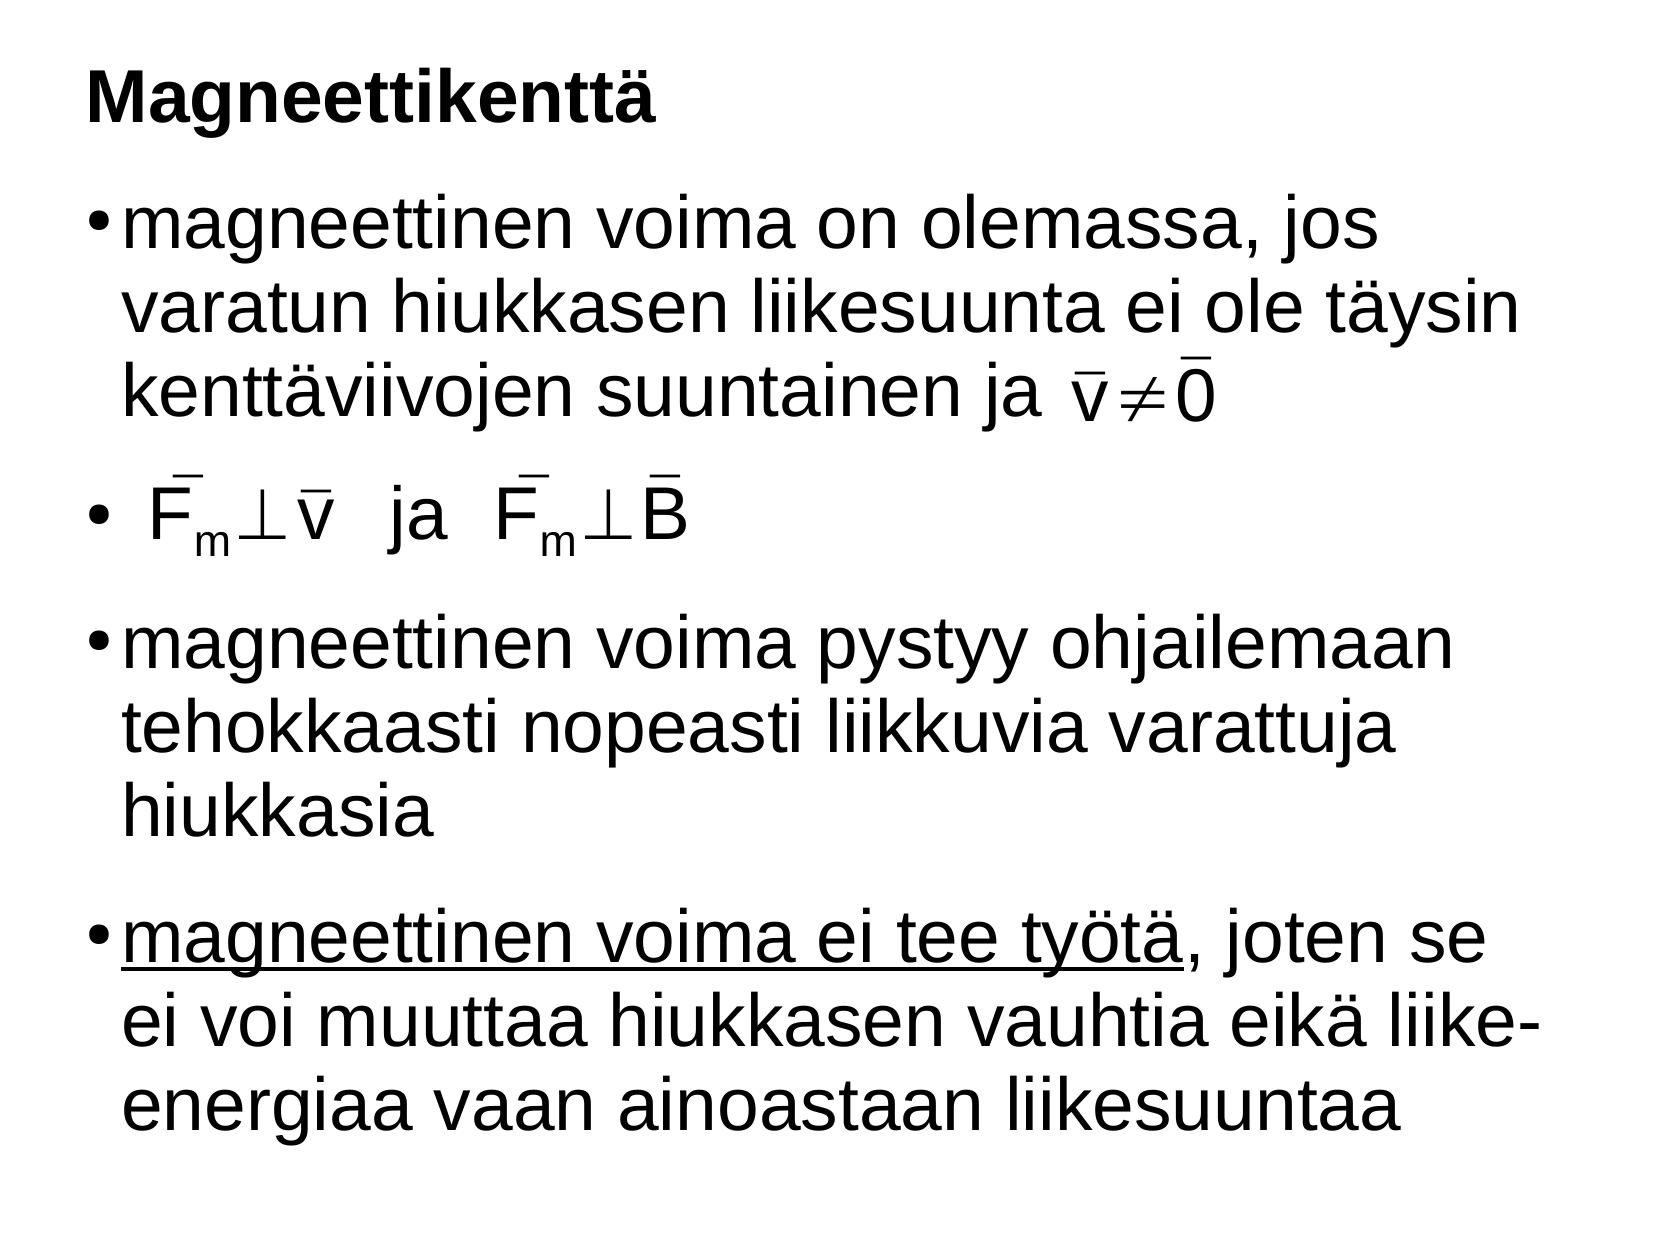

Magneettikenttä
magneettinen voima on olemassa, jos varatun hiukkasen liikesuunta ei ole täysin kenttäviivojen suuntainen ja
magneettinen voima pystyy ohjailemaan tehokkaasti nopeasti liikkuvia varattuja hiukkasia
magneettinen voima ei tee työtä, joten se ei voi muuttaa hiukkasen vauhtia eikä liike-energiaa vaan ainoastaan liikesuuntaa